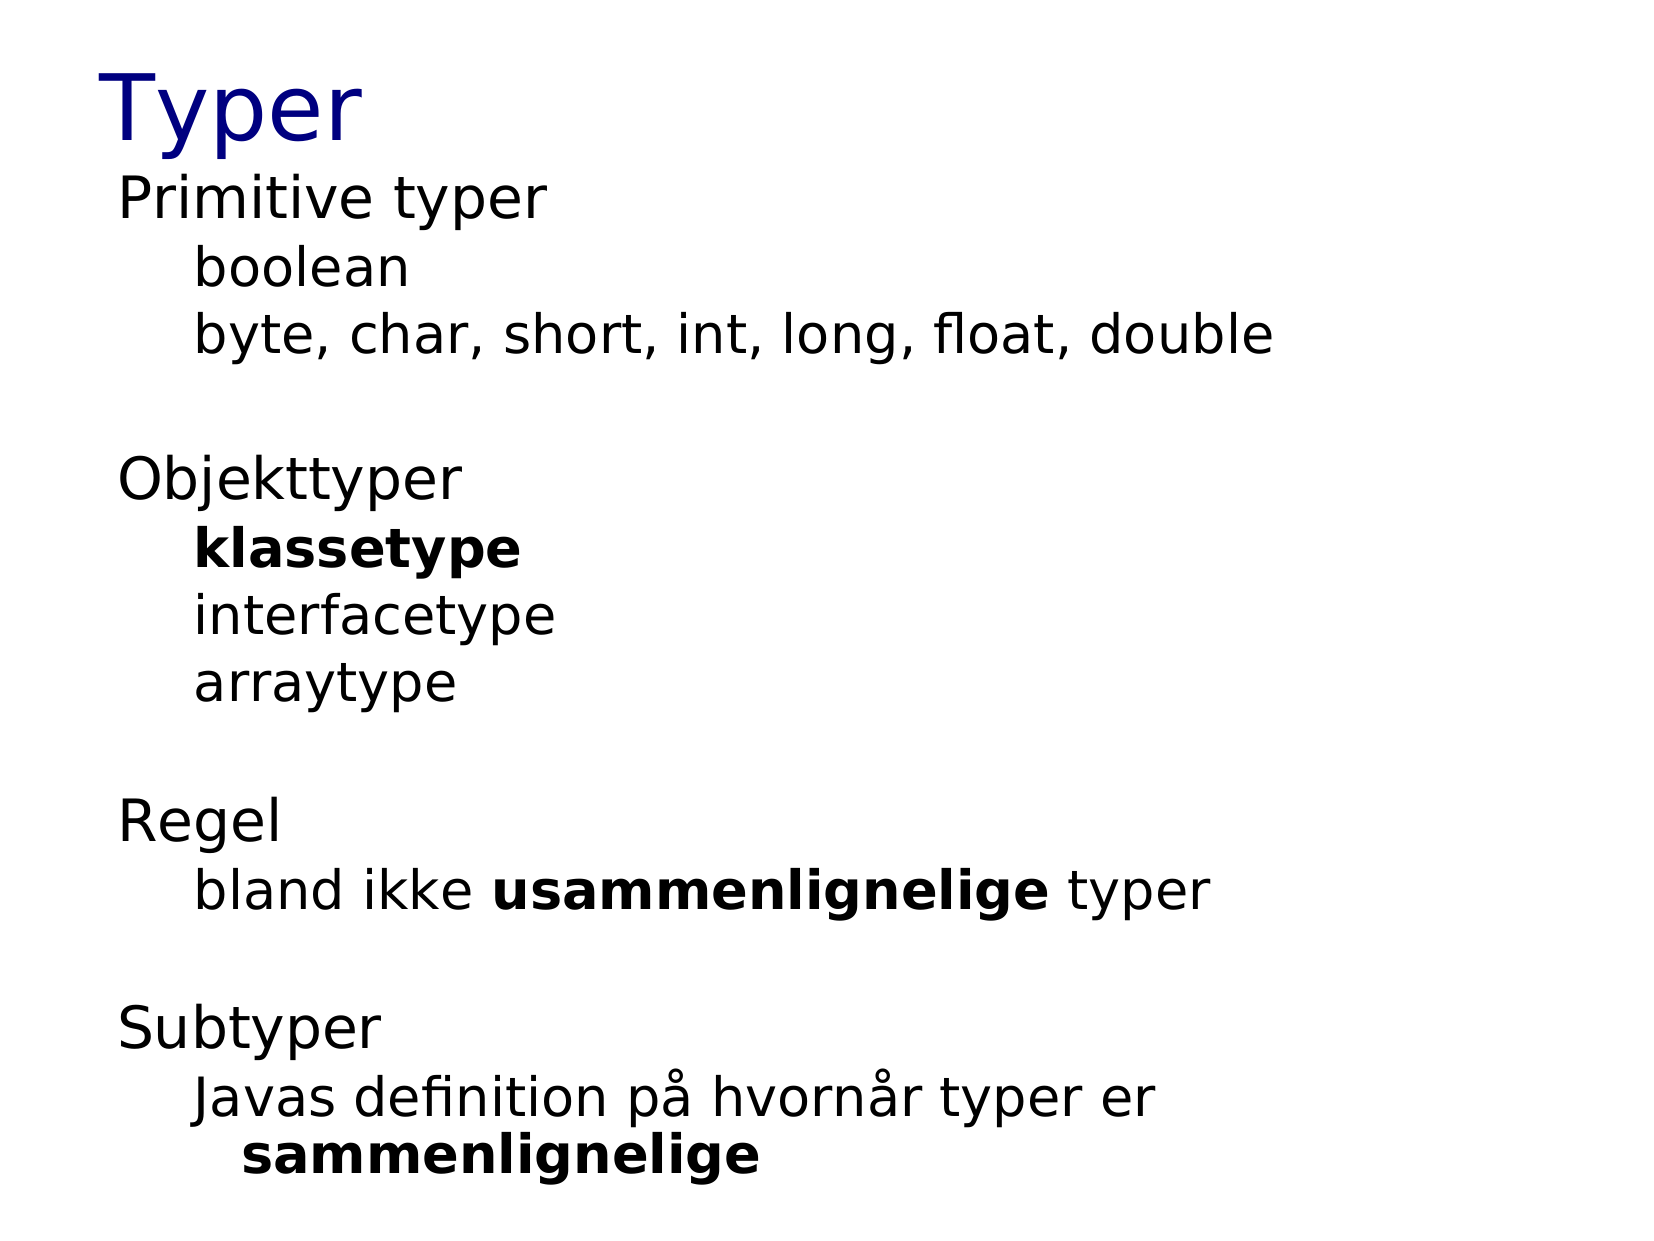

# Typer
Primitive typer
boolean
byte, char, short, int, long, float, double
Objekttyper
klassetype
interfacetype
arraytype
Regel
bland ikke usammenlignelige typer
Subtyper
Javas definition på hvornår typer er sammenlignelige